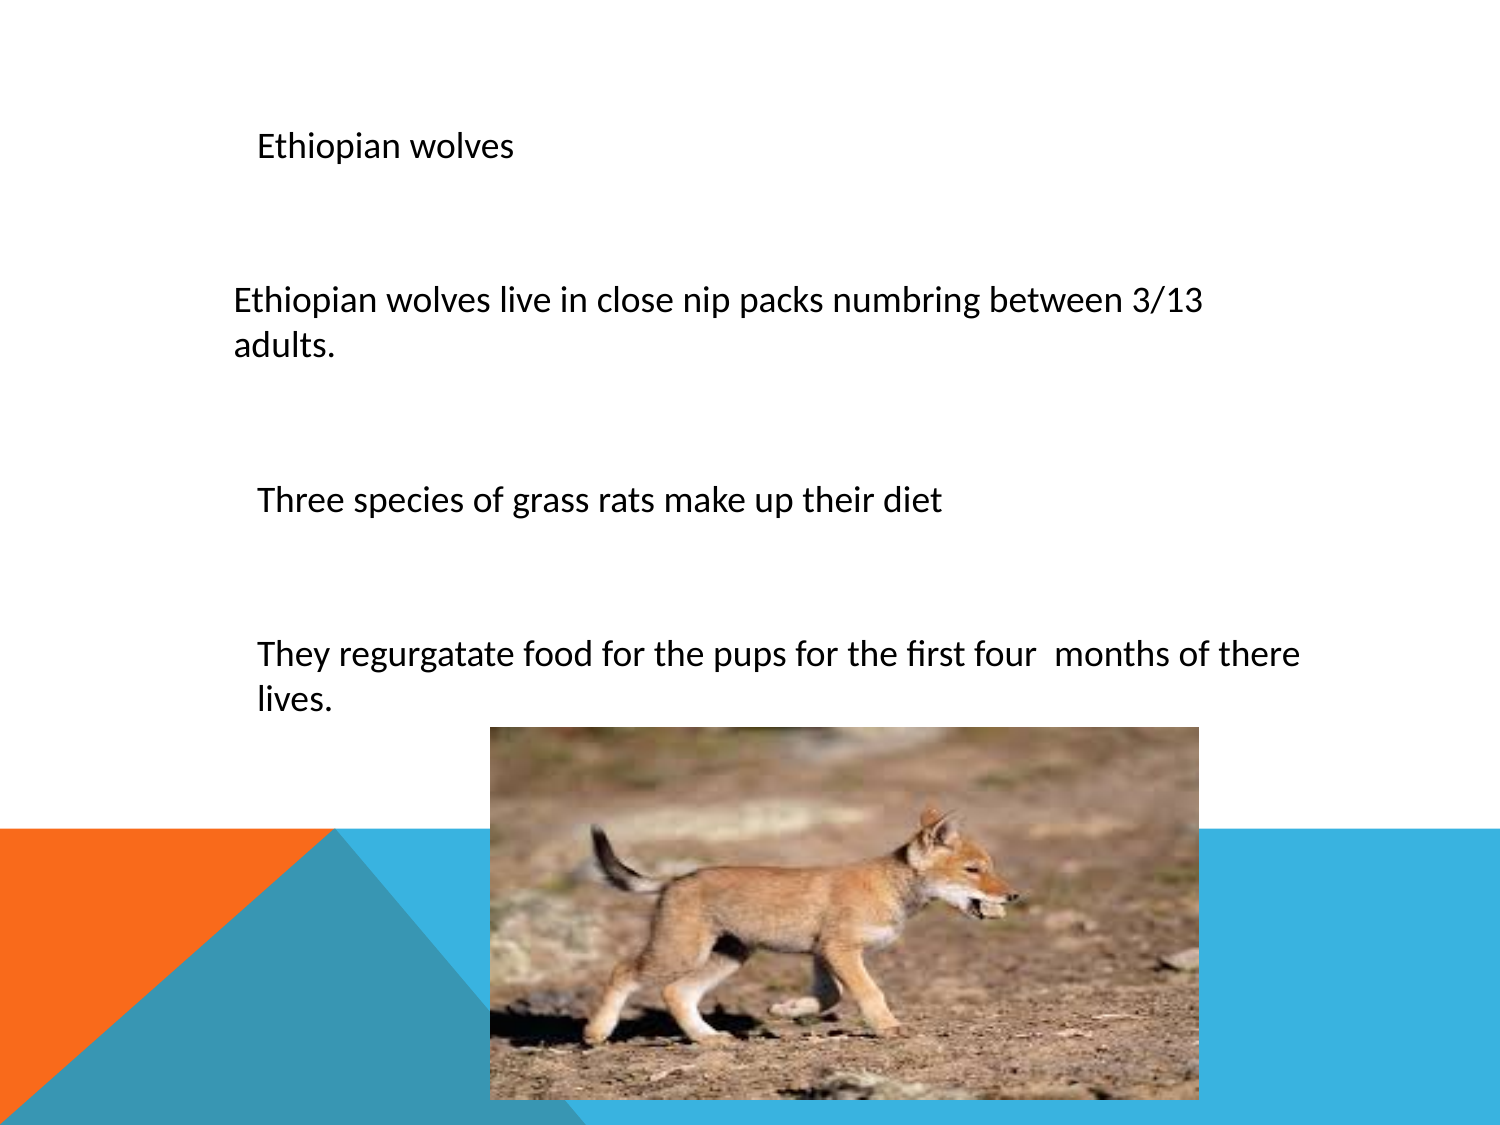

Ethiopian wolves
Ethiopian wolves live in close nip packs numbring between 3/13 adults.
Three species of grass rats make up their diet
They regurgatate food for the pups for the first four months of there lives.